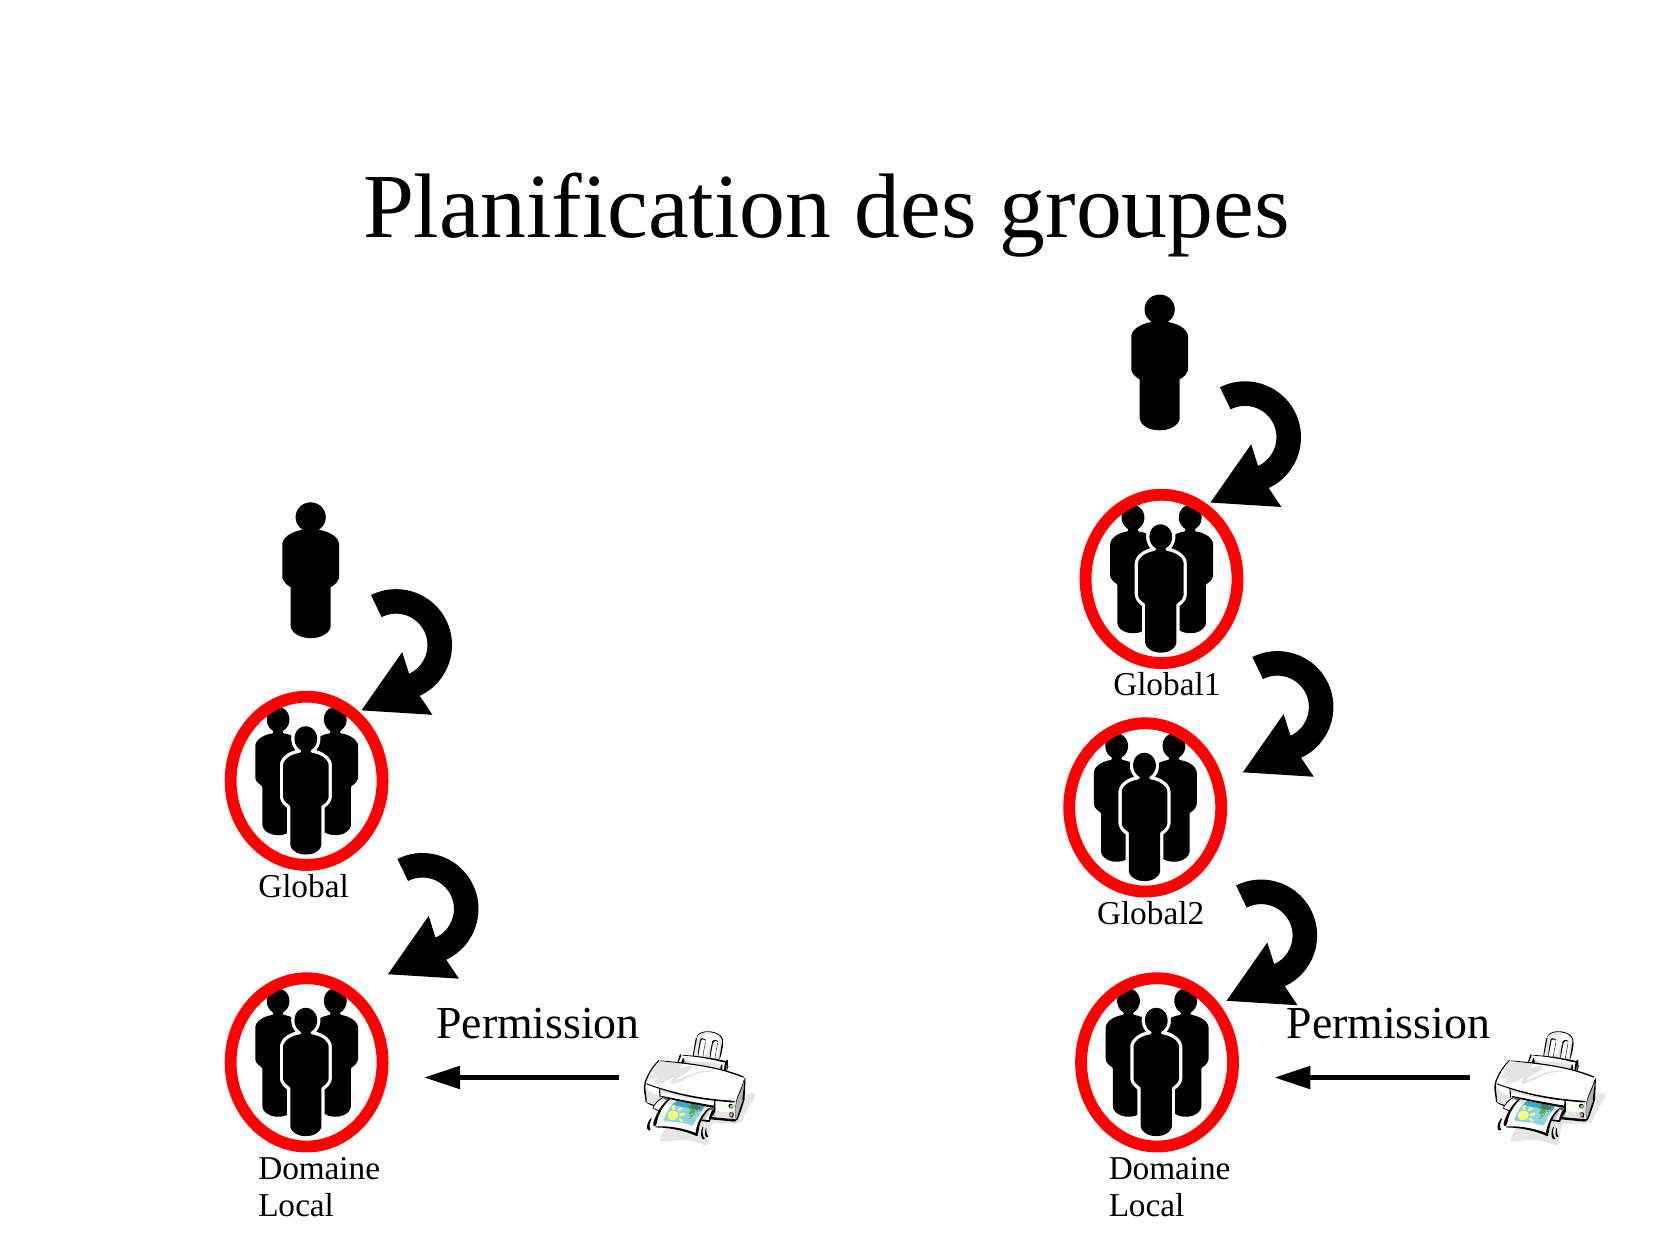

# Planification des groupes
Global1
Global2
Domaine
Local
Permission
Global
Domaine
Local
Permission